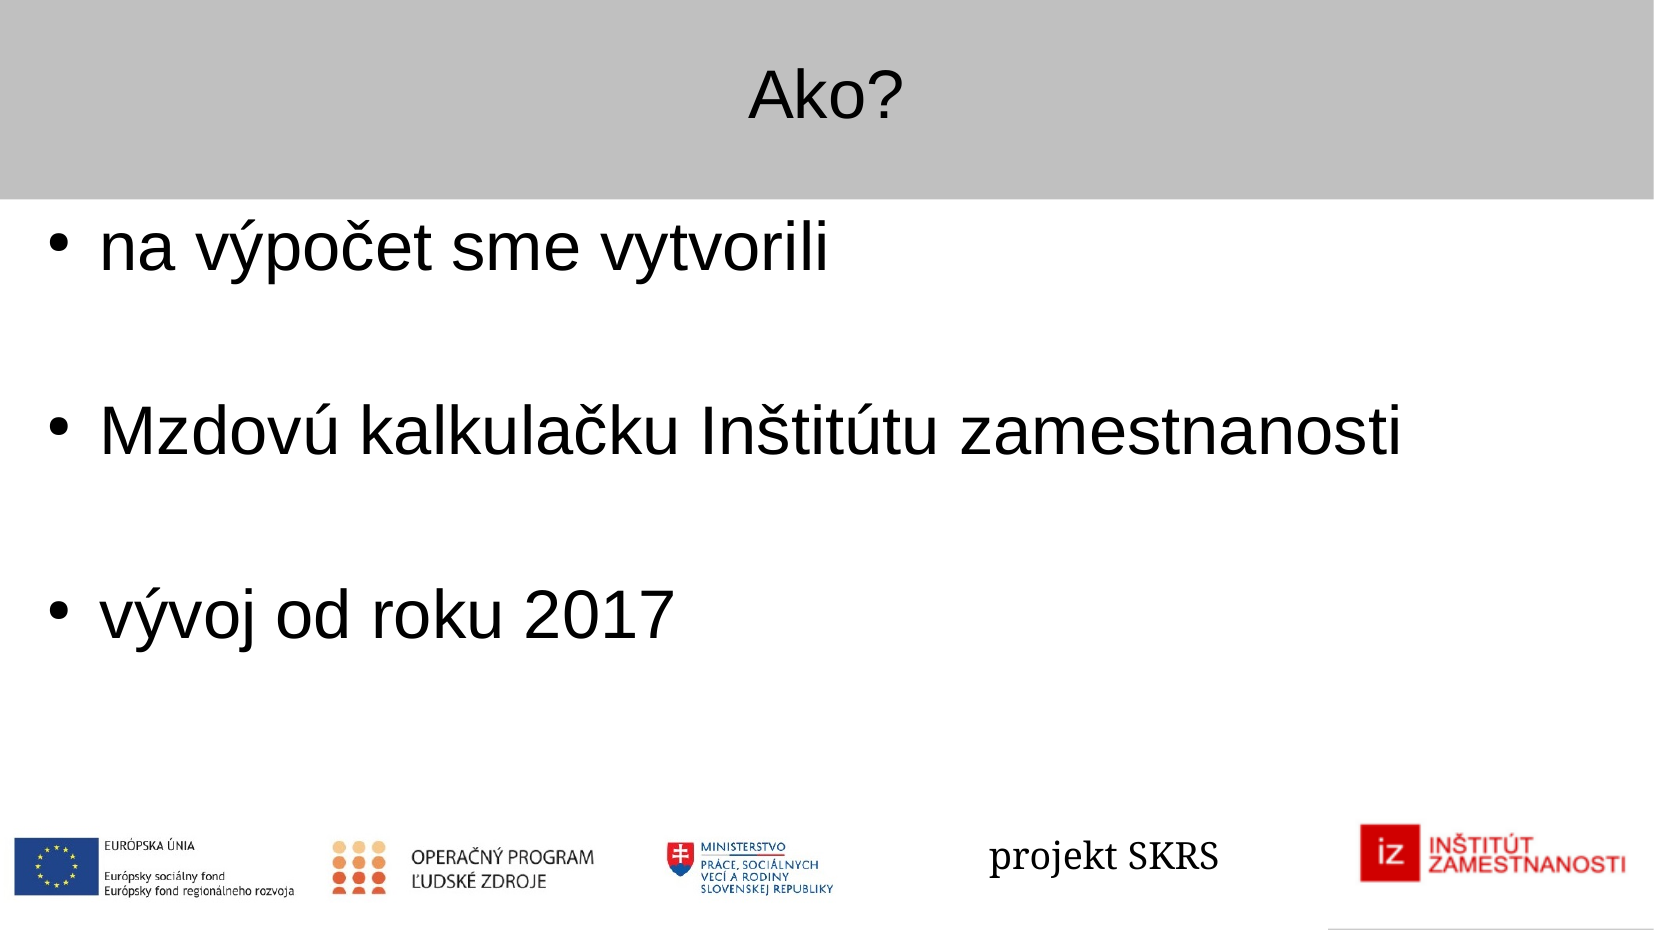

# Ako?
na výpočet sme vytvorili
Mzdovú kalkulačku Inštitútu zamestnanosti
vývoj od roku 2017